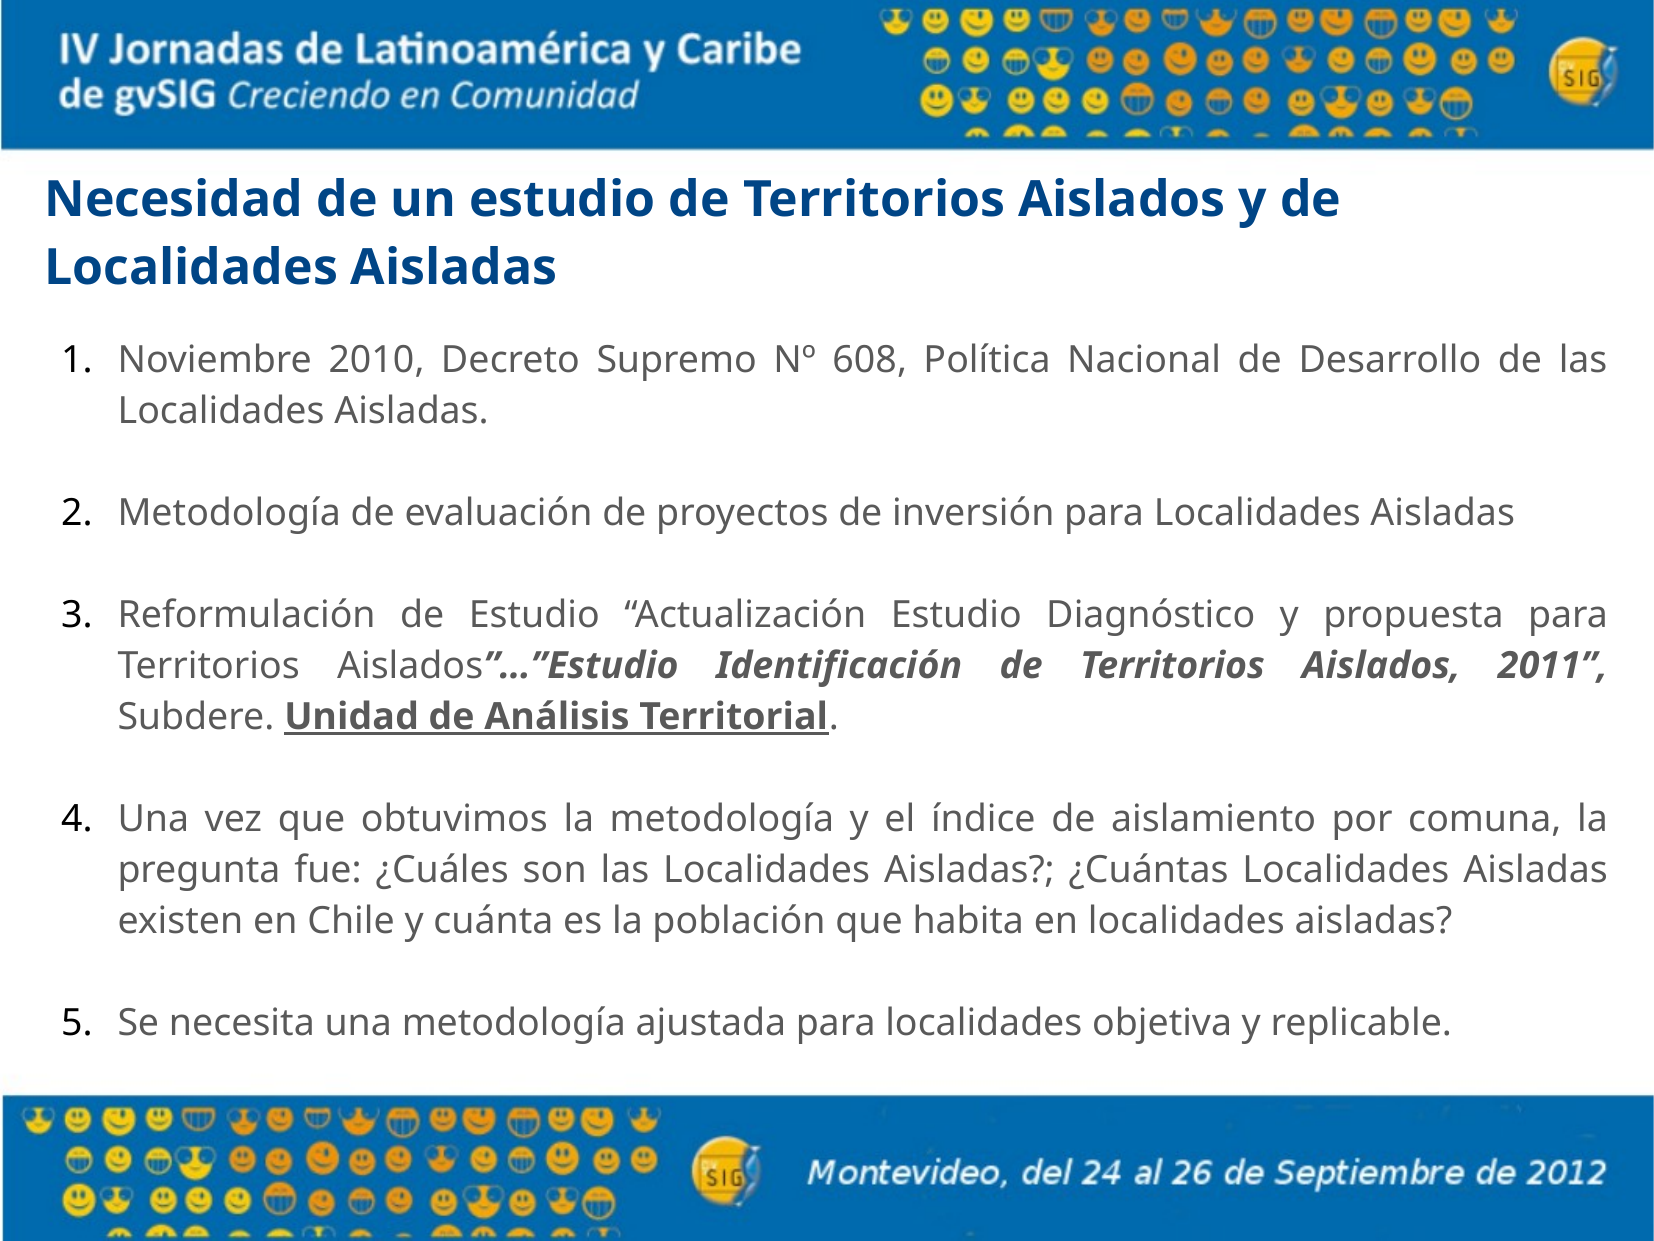

# Necesidad de un estudio de Territorios Aislados y de Localidades Aisladas
Noviembre 2010, Decreto Supremo Nº 608, Política Nacional de Desarrollo de las Localidades Aisladas.
Metodología de evaluación de proyectos de inversión para Localidades Aisladas
Reformulación de Estudio “Actualización Estudio Diagnóstico y propuesta para Territorios Aislados”…”Estudio Identificación de Territorios Aislados, 2011”, Subdere. Unidad de Análisis Territorial.
Una vez que obtuvimos la metodología y el índice de aislamiento por comuna, la pregunta fue: ¿Cuáles son las Localidades Aisladas?; ¿Cuántas Localidades Aisladas existen en Chile y cuánta es la población que habita en localidades aisladas?
Se necesita una metodología ajustada para localidades objetiva y replicable.